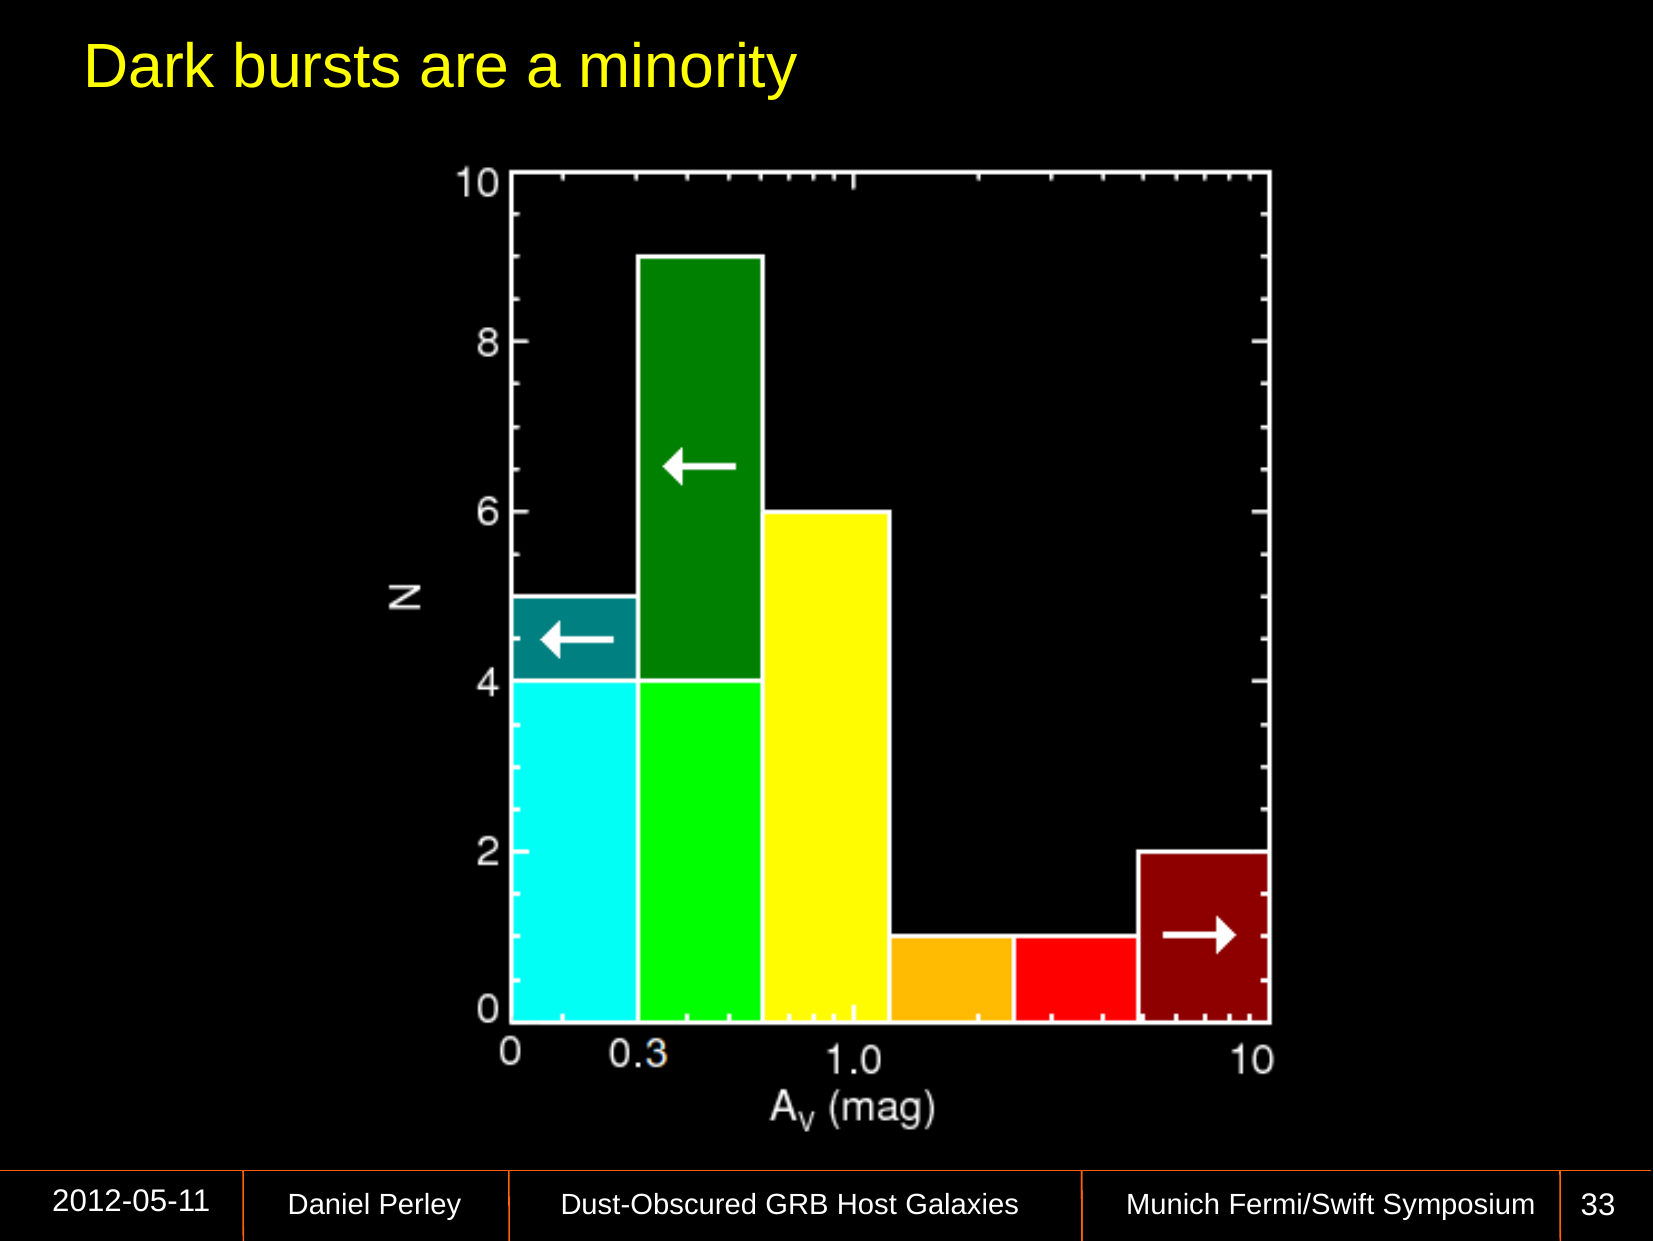

# Dark bursts are a minority
2012-05-11
33